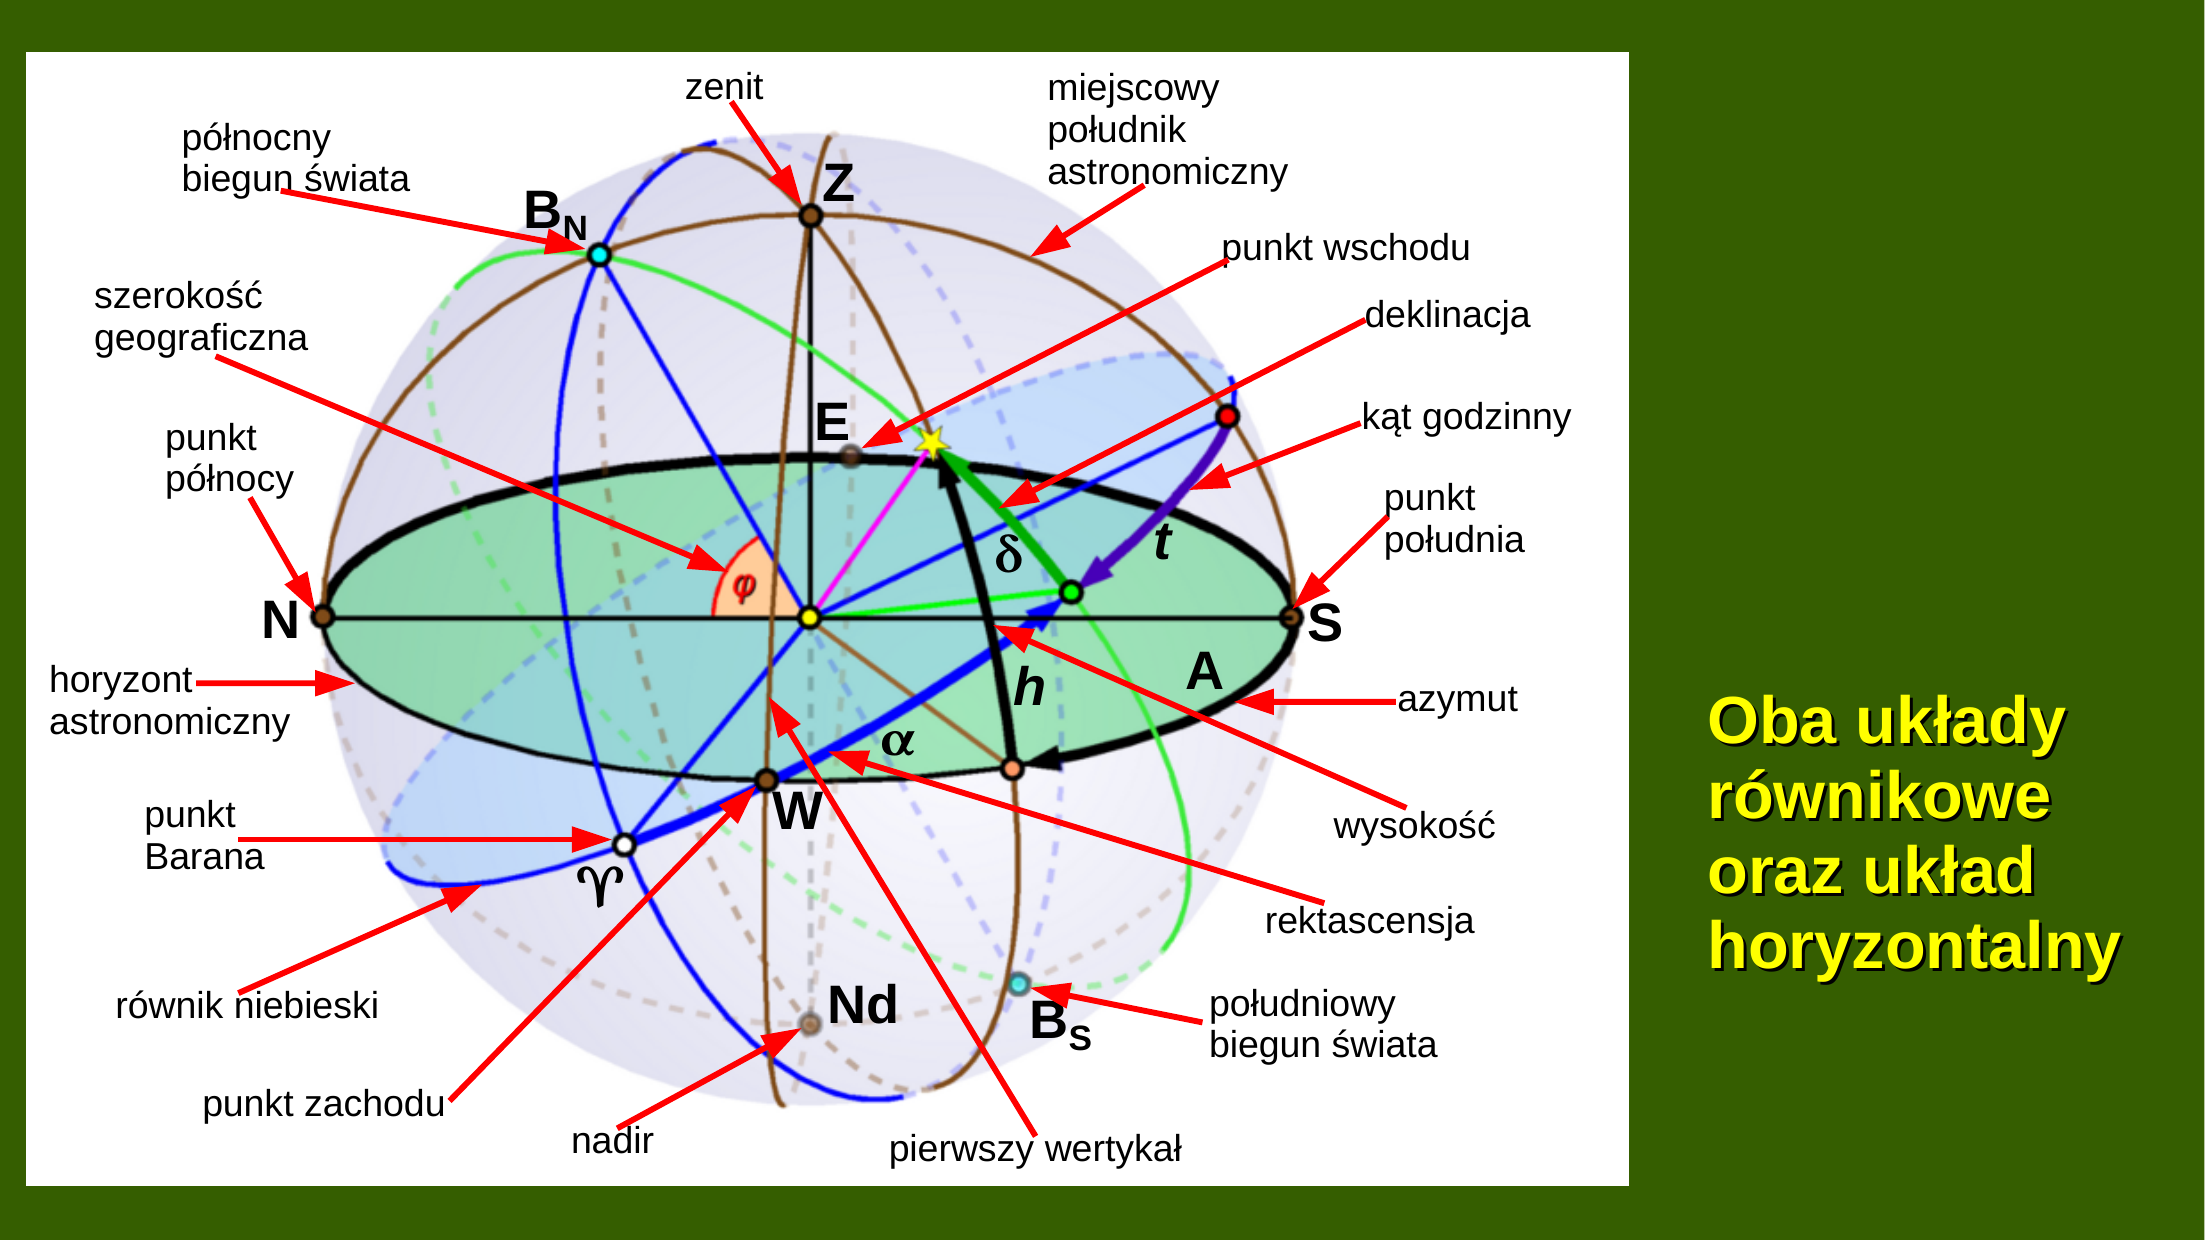

zenit
miejscowy
południk
astronomiczny
północny
biegun świata
Z
BN
punkt wschodu
szerokość
geograficzna
deklinacja
E
kąt godzinny
punkt
północy
punkt
południa
t
δ
N
S
A
h
horyzont
astronomiczny
azymut
Oba układy
równikowe
oraz układ
horyzontalny
α
W
punkt
Barana
wysokość
♈
rektascensja
Nd
południowy
biegun świata
równik niebieski
BS
punkt zachodu
nadir
pierwszy wertykał